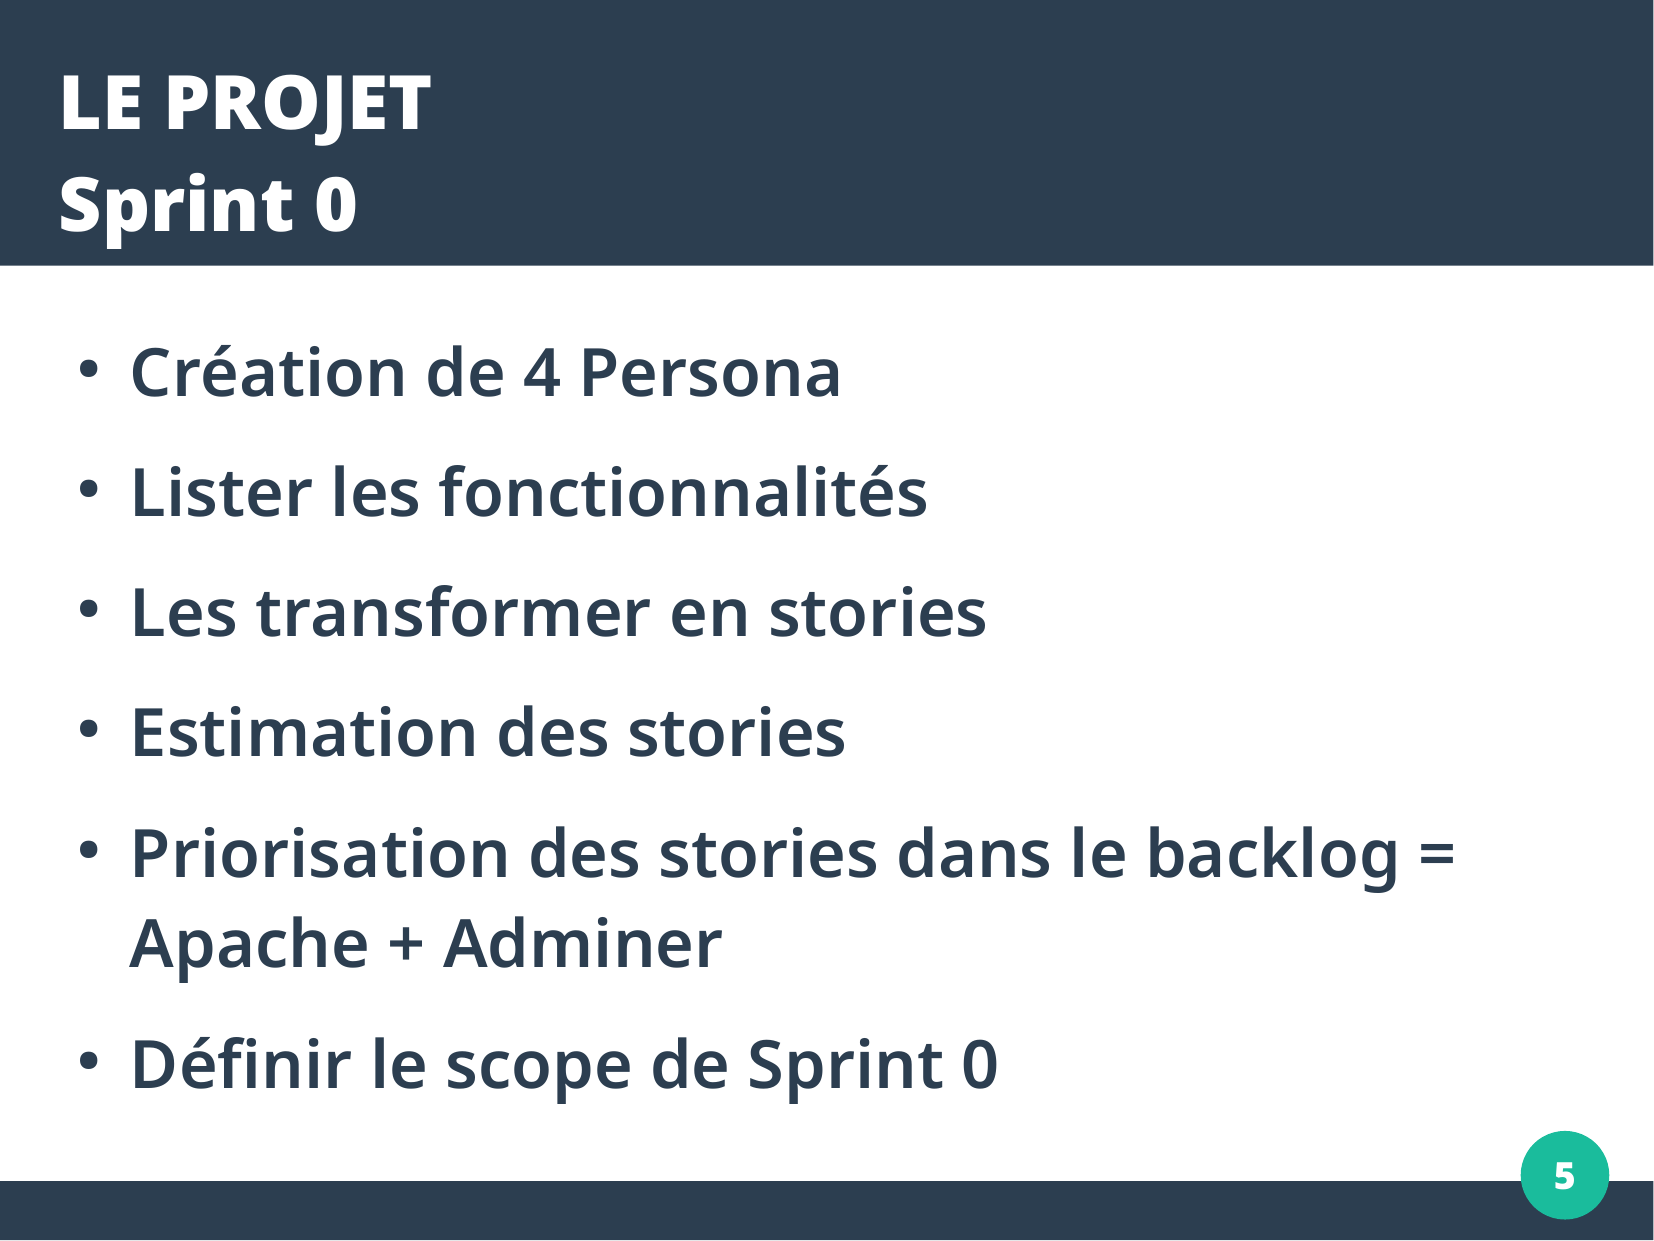

# LE PROJET Sprint 0
Création de 4 Persona
Lister les fonctionnalités
Les transformer en stories
Estimation des stories
Priorisation des stories dans le backlog = Apache + Adminer
Définir le scope de Sprint 0
5